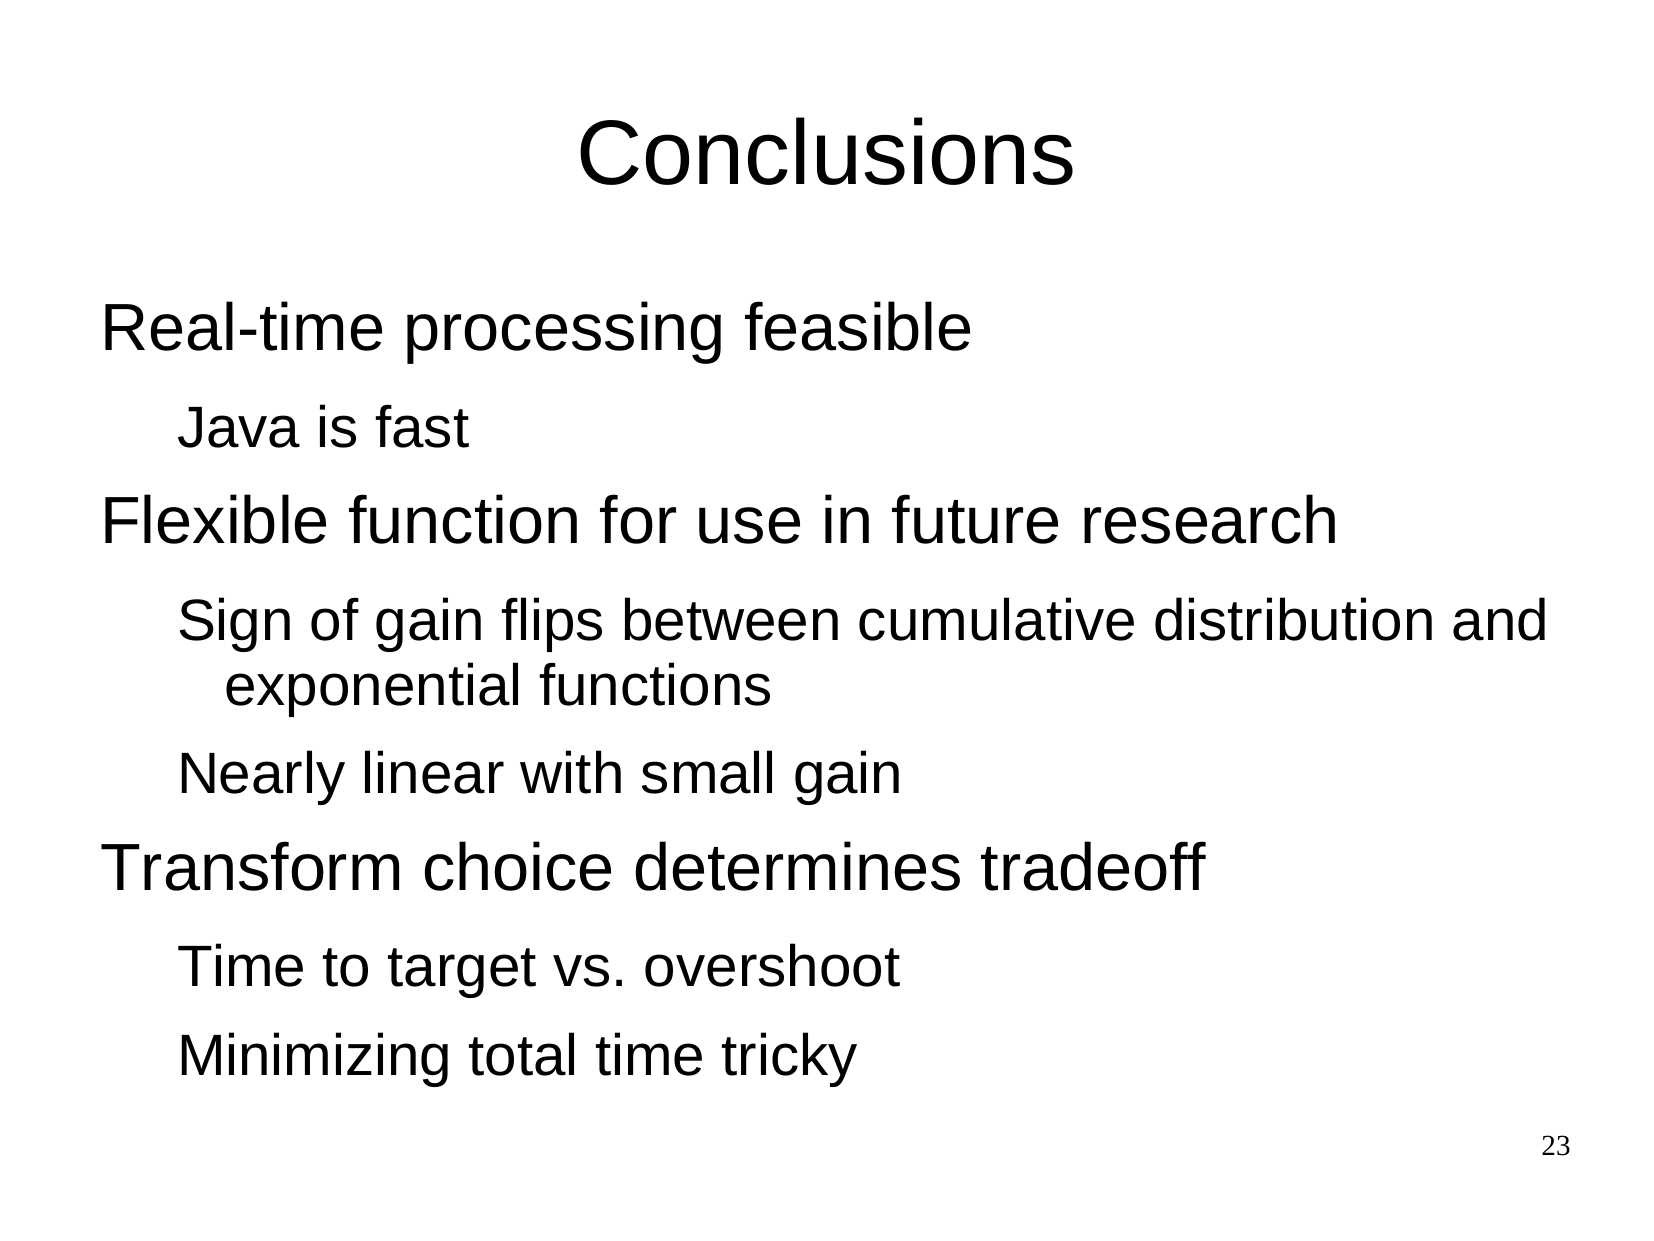

# Conclusions
Real-time processing feasible
Java is fast
Flexible function for use in future research
Sign of gain flips between cumulative distribution and exponential functions
Nearly linear with small gain
Transform choice determines tradeoff
Time to target vs. overshoot
Minimizing total time tricky
23